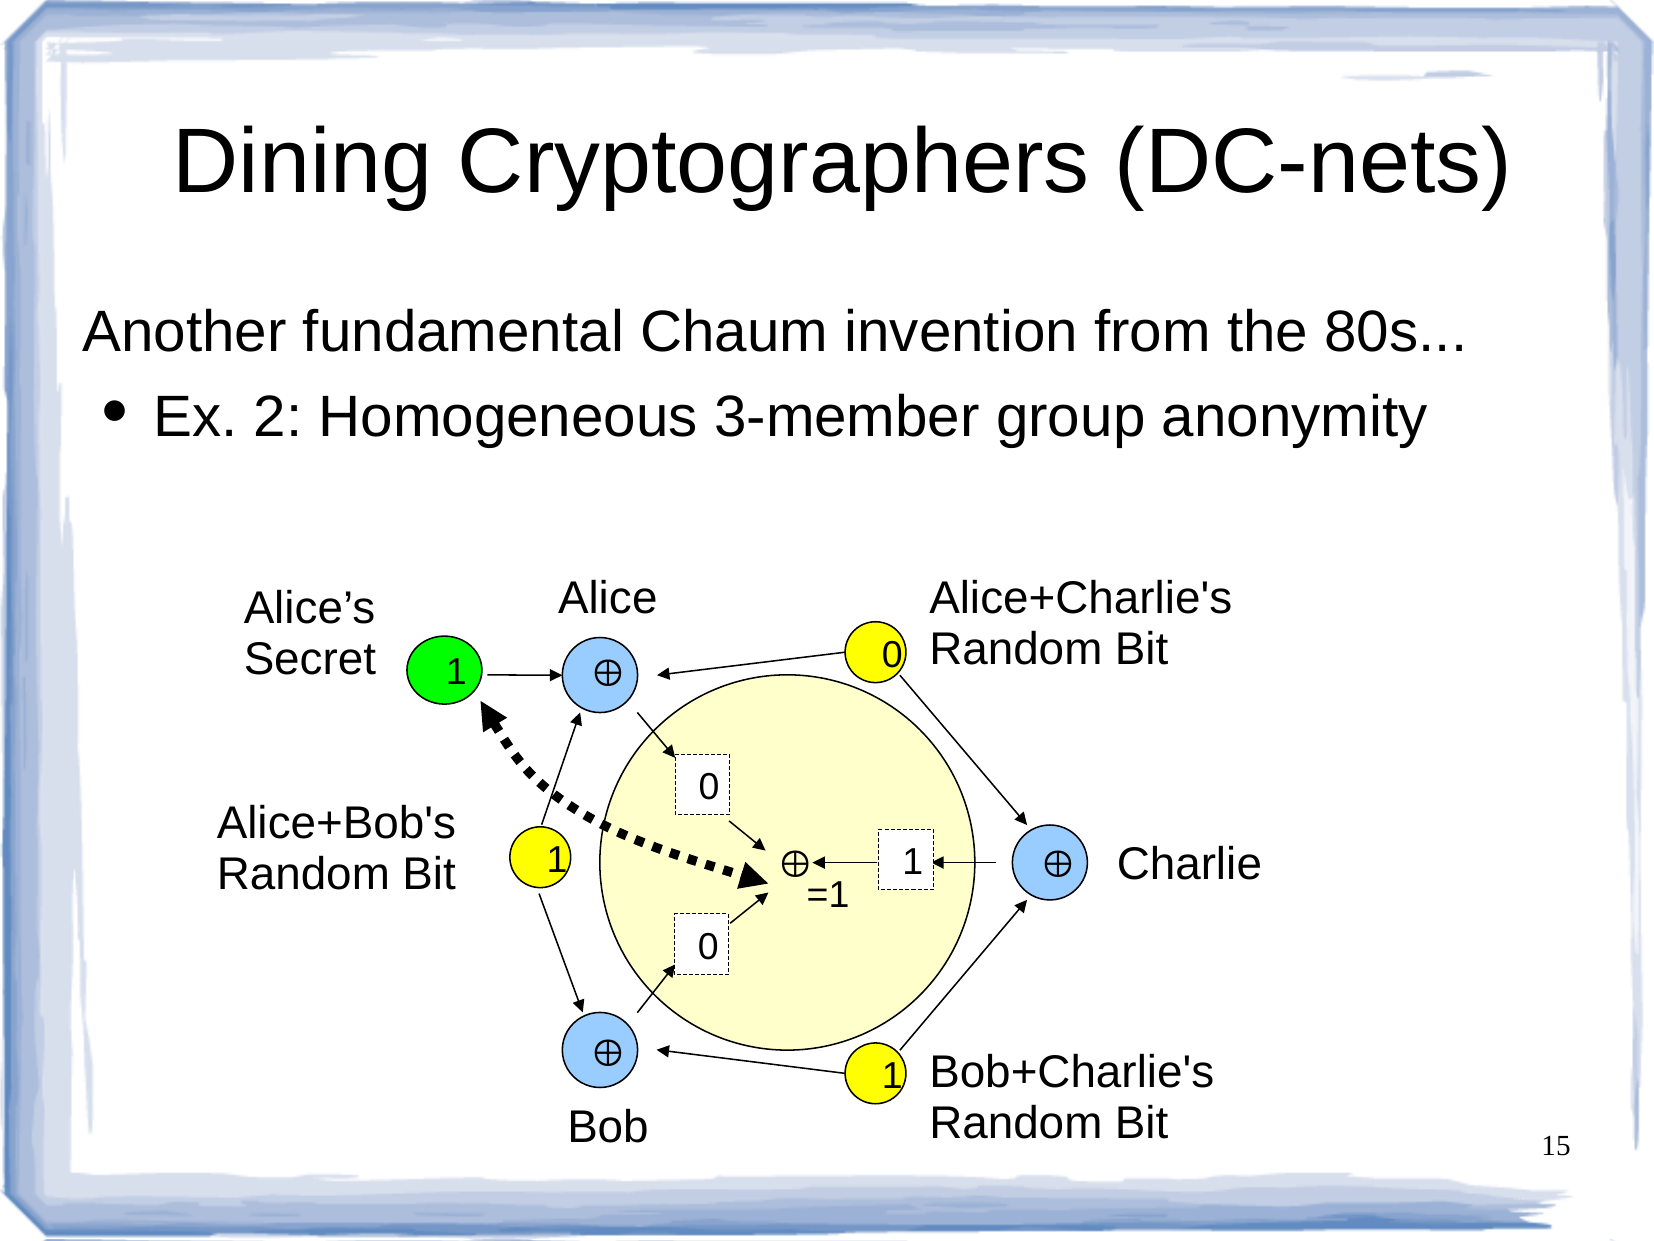

# Dining Cryptographers (DC-nets)
Another fundamental Chaum invention from the 80s...
Ex. 2: Homogeneous 3-member group anonymity
Alice+Charlie's
Random Bit
0
Alice+Bob's
Random Bit
1
Bob+Charlie's
Random Bit
1
Alice
Alice’s
Secret
1

0

1
0


=1
Charlie
Bob
15